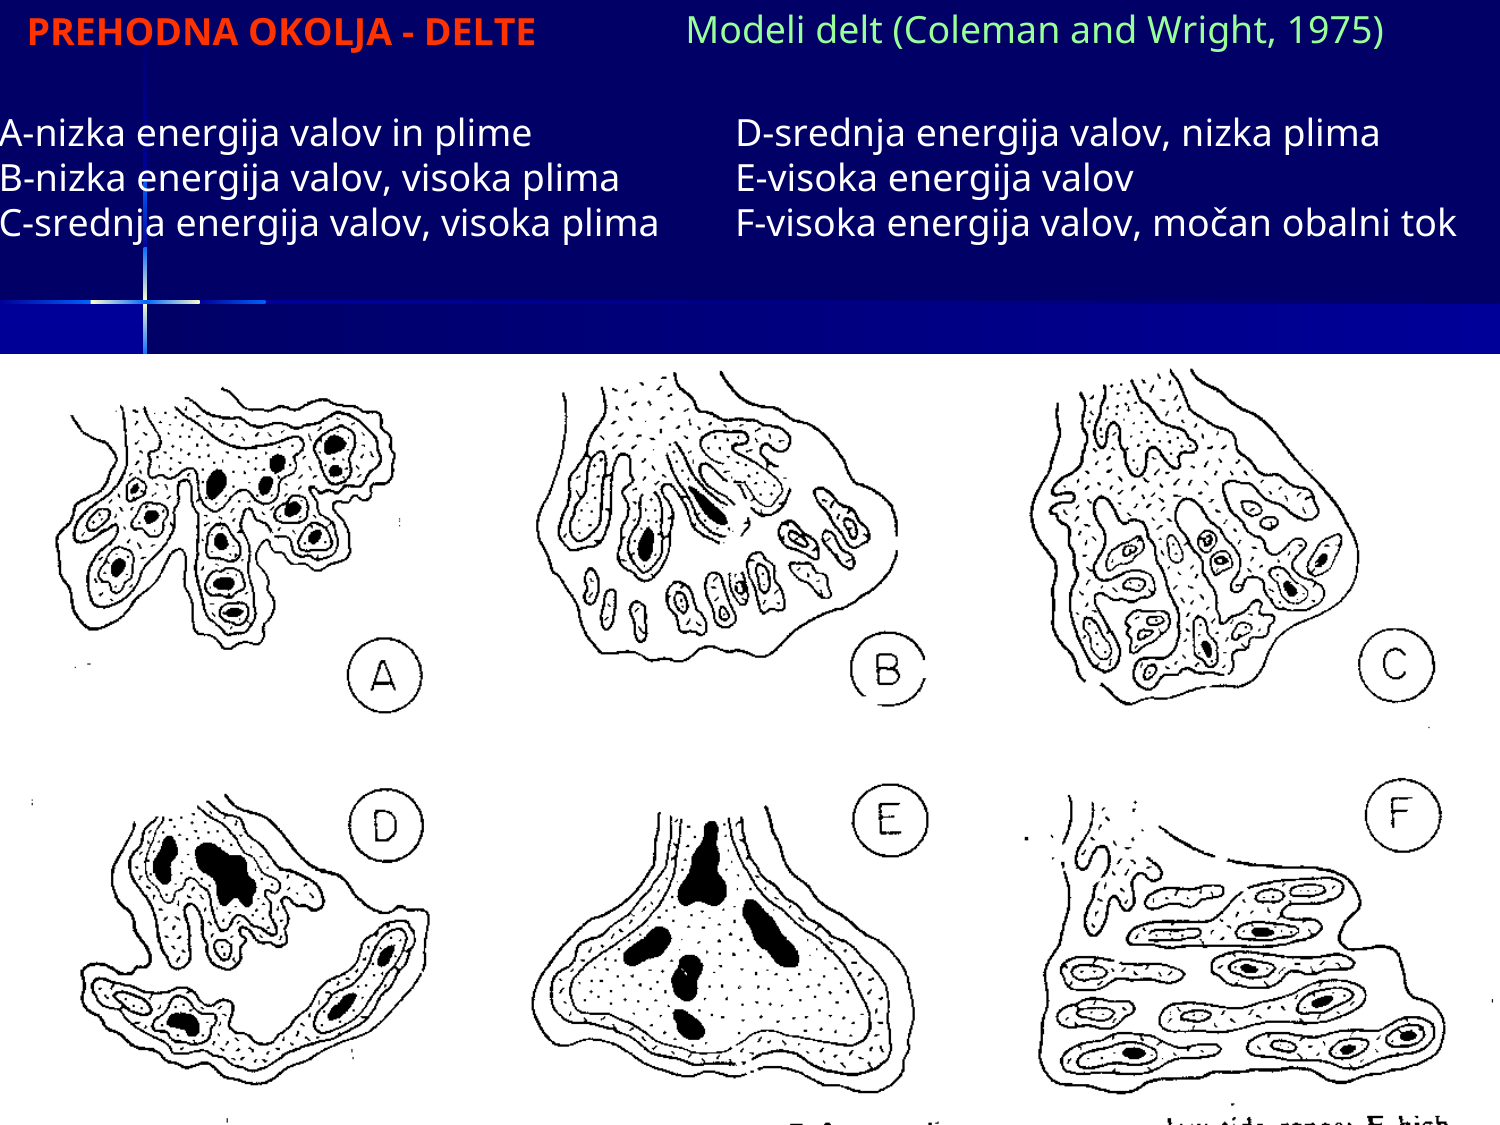

PREHODNA OKOLJA - DELTE
Modeli delt (Coleman and Wright, 1975)
A-nizka energija valov in plime
B-nizka energija valov, visoka plima
C-srednja energija valov, visoka plima
D-srednja energija valov, nizka plima
E-visoka energija valov
F-visoka energija valov, močan obalni tok